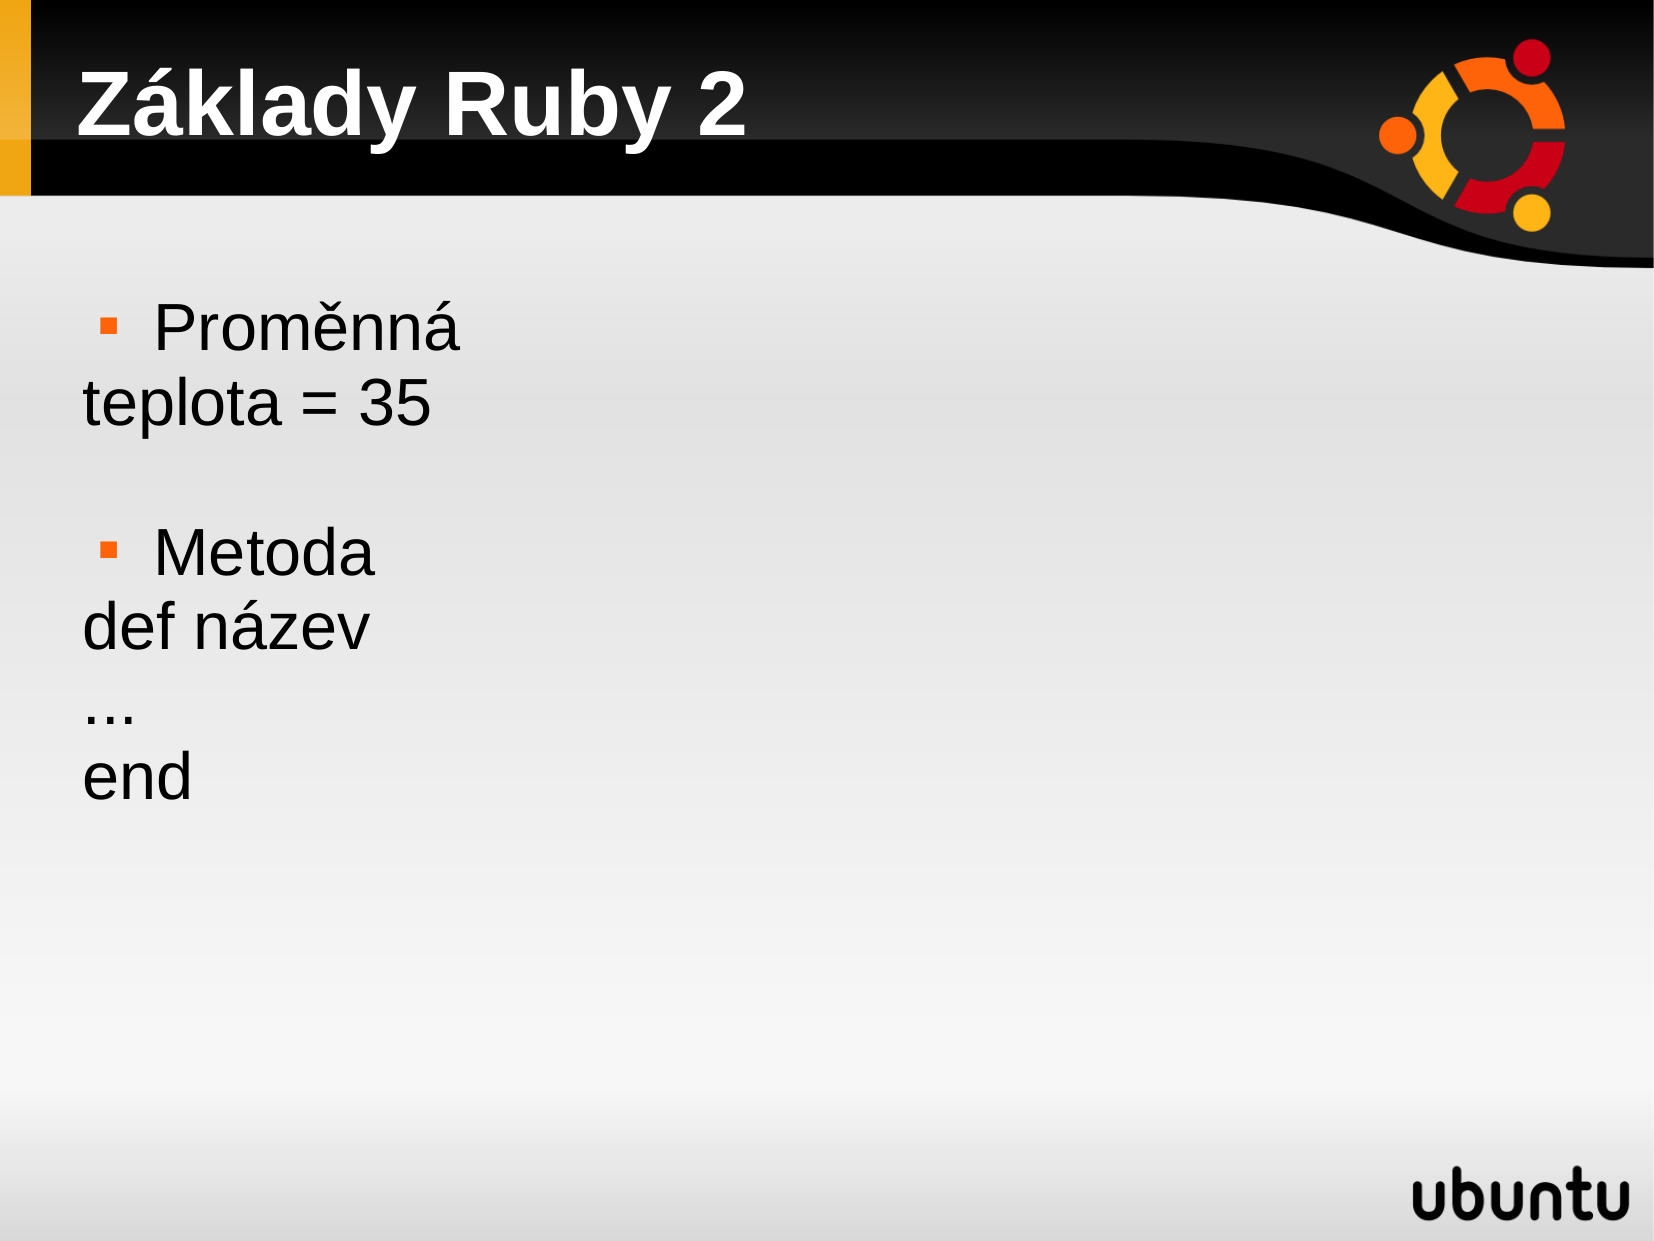

# Základy Ruby 2
Proměnná
teplota = 35
Metoda
def název
...
end